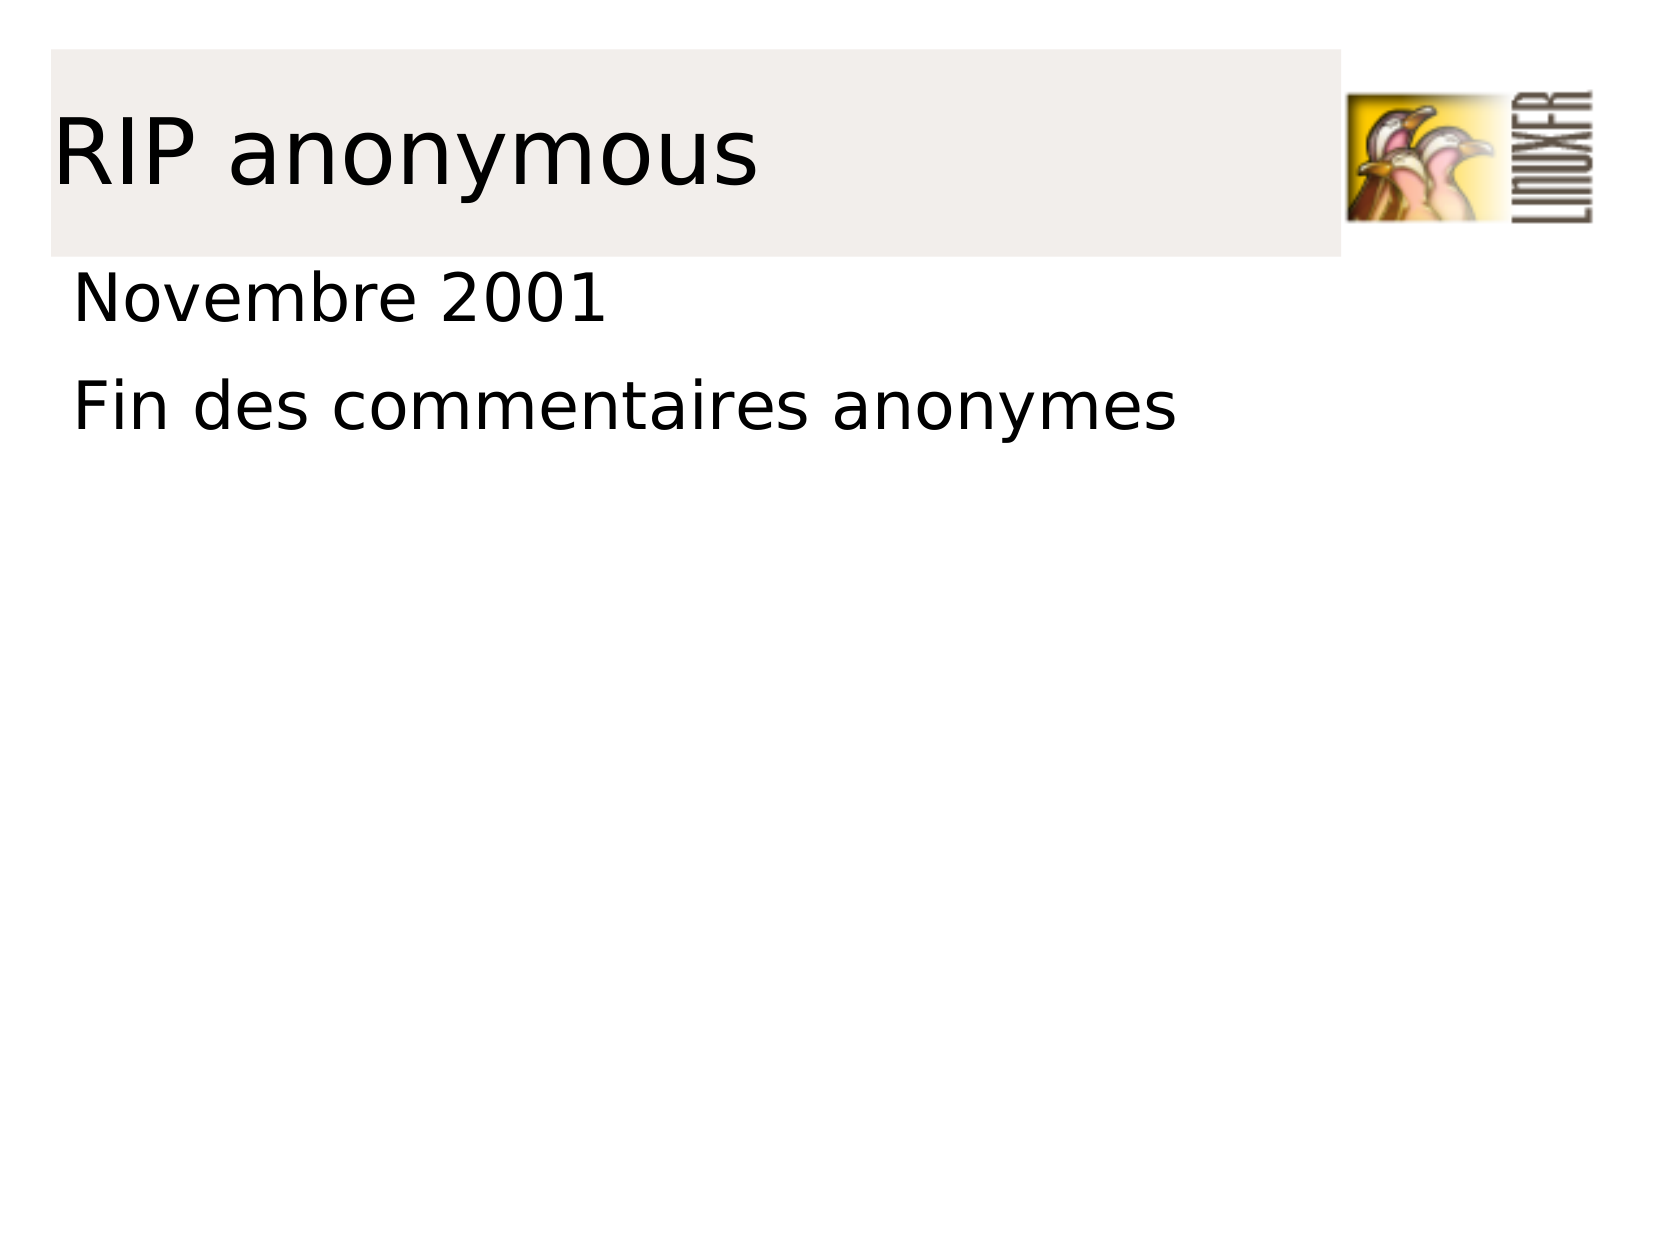

# RIP anonymous
Novembre 2001
Fin des commentaires anonymes